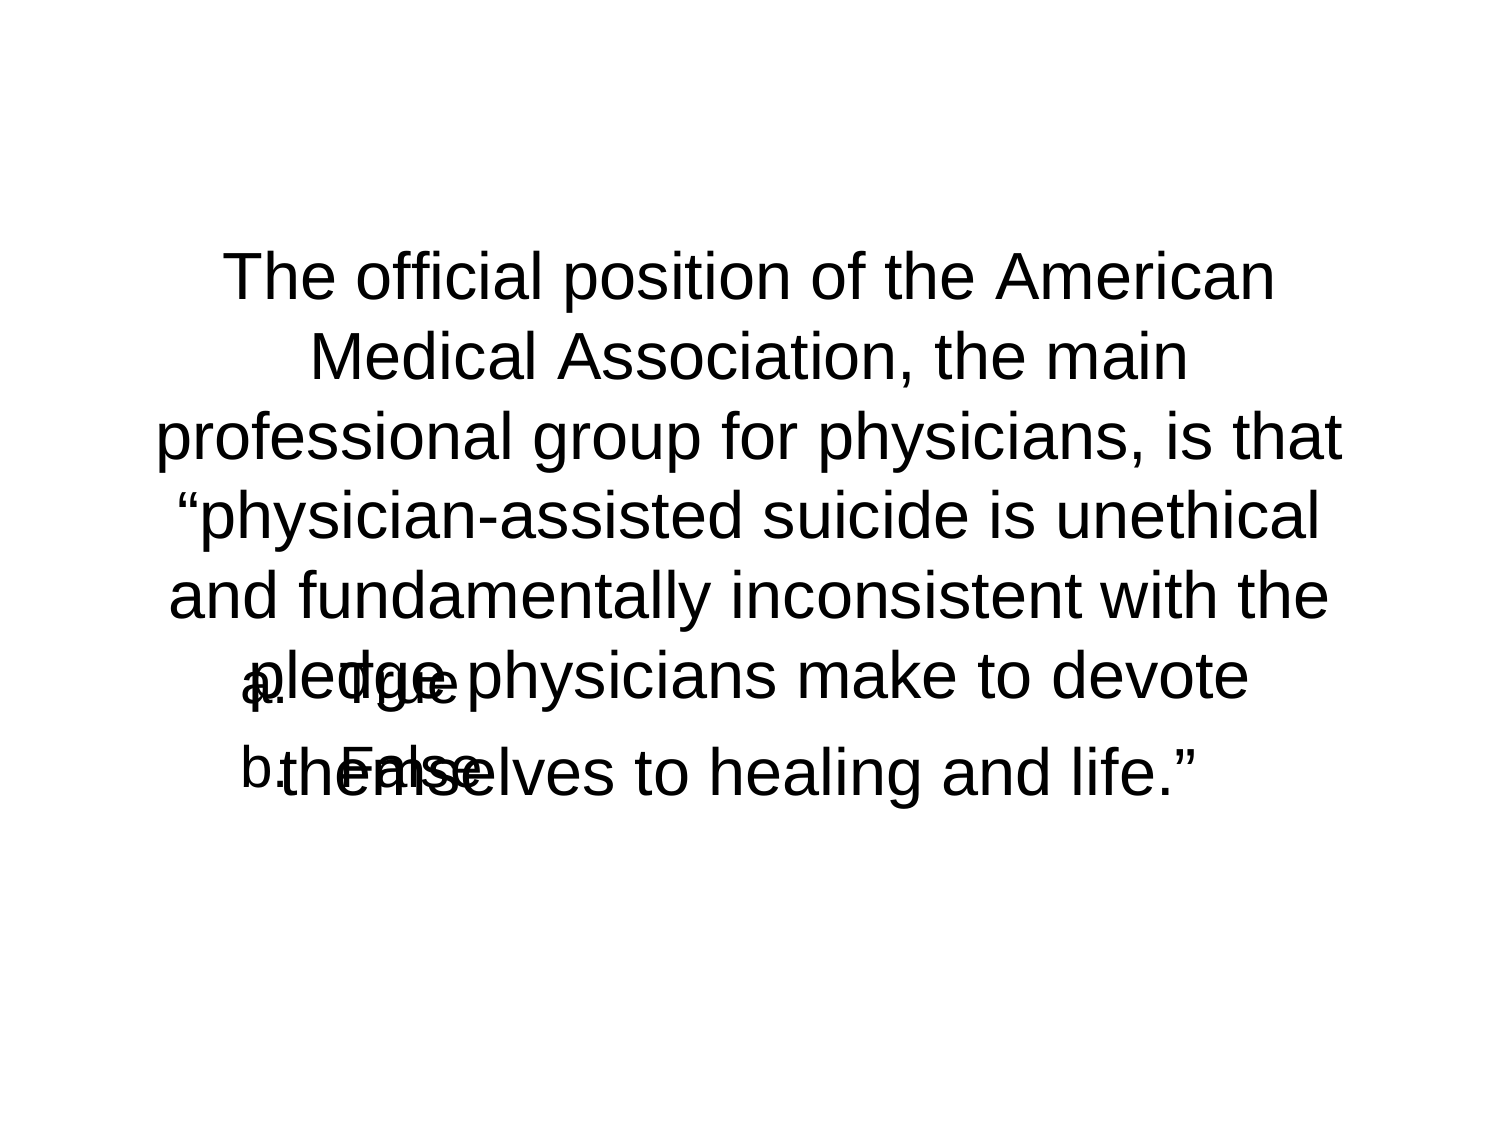

# The official position of the American Medical Association, the main professional group for physicians, is that “physician-assisted suicide is unethical and fundamentally inconsistent with the pledge physicians make to devote themselves to healing and life.”
True
False